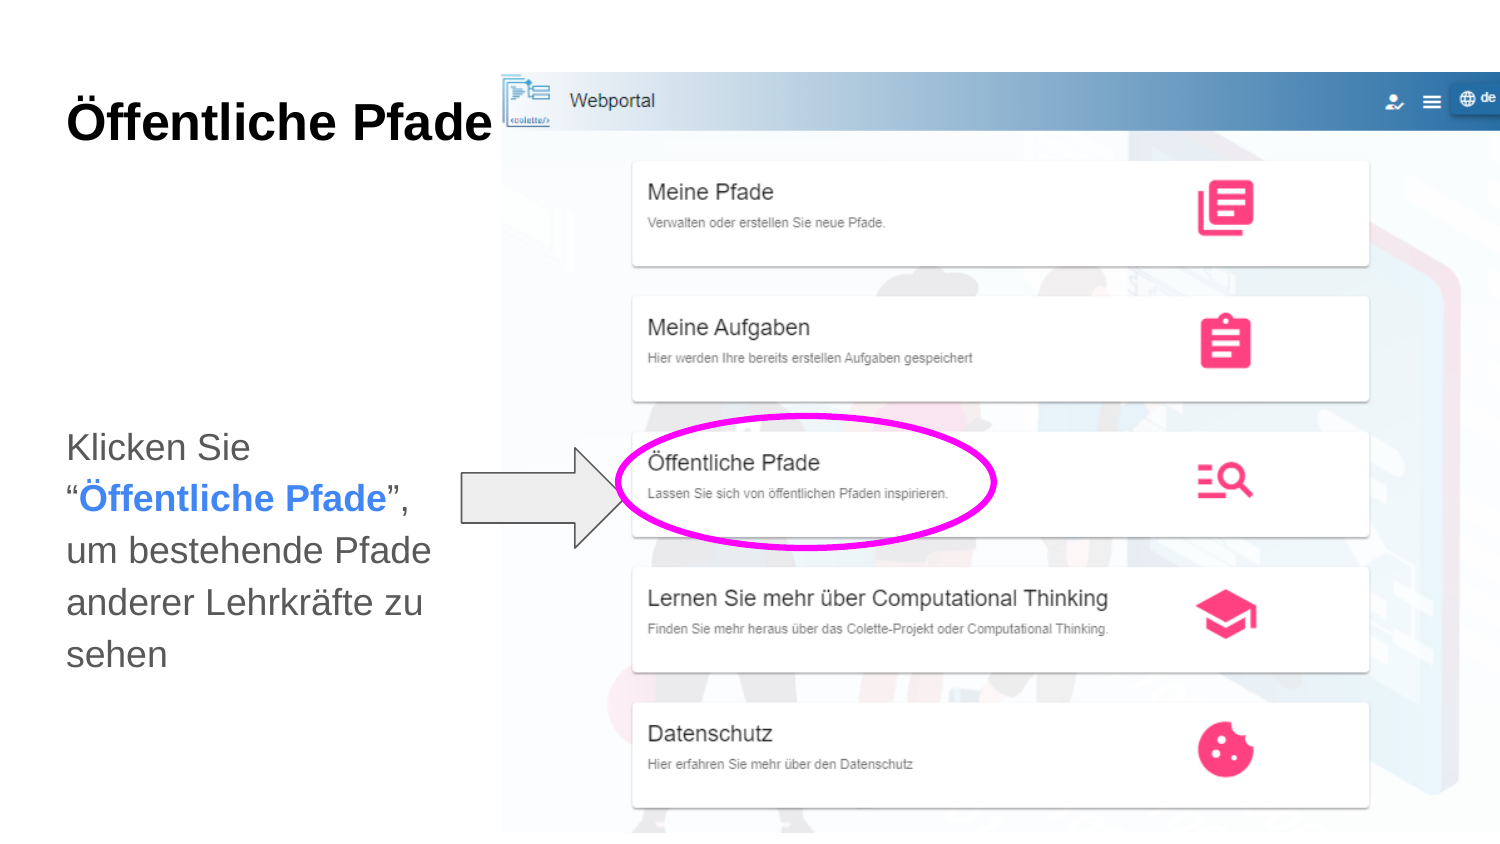

# Öffentliche Pfade
Klicken Sie “Öffentliche Pfade”, um bestehende Pfade anderer Lehrkräfte zu sehen